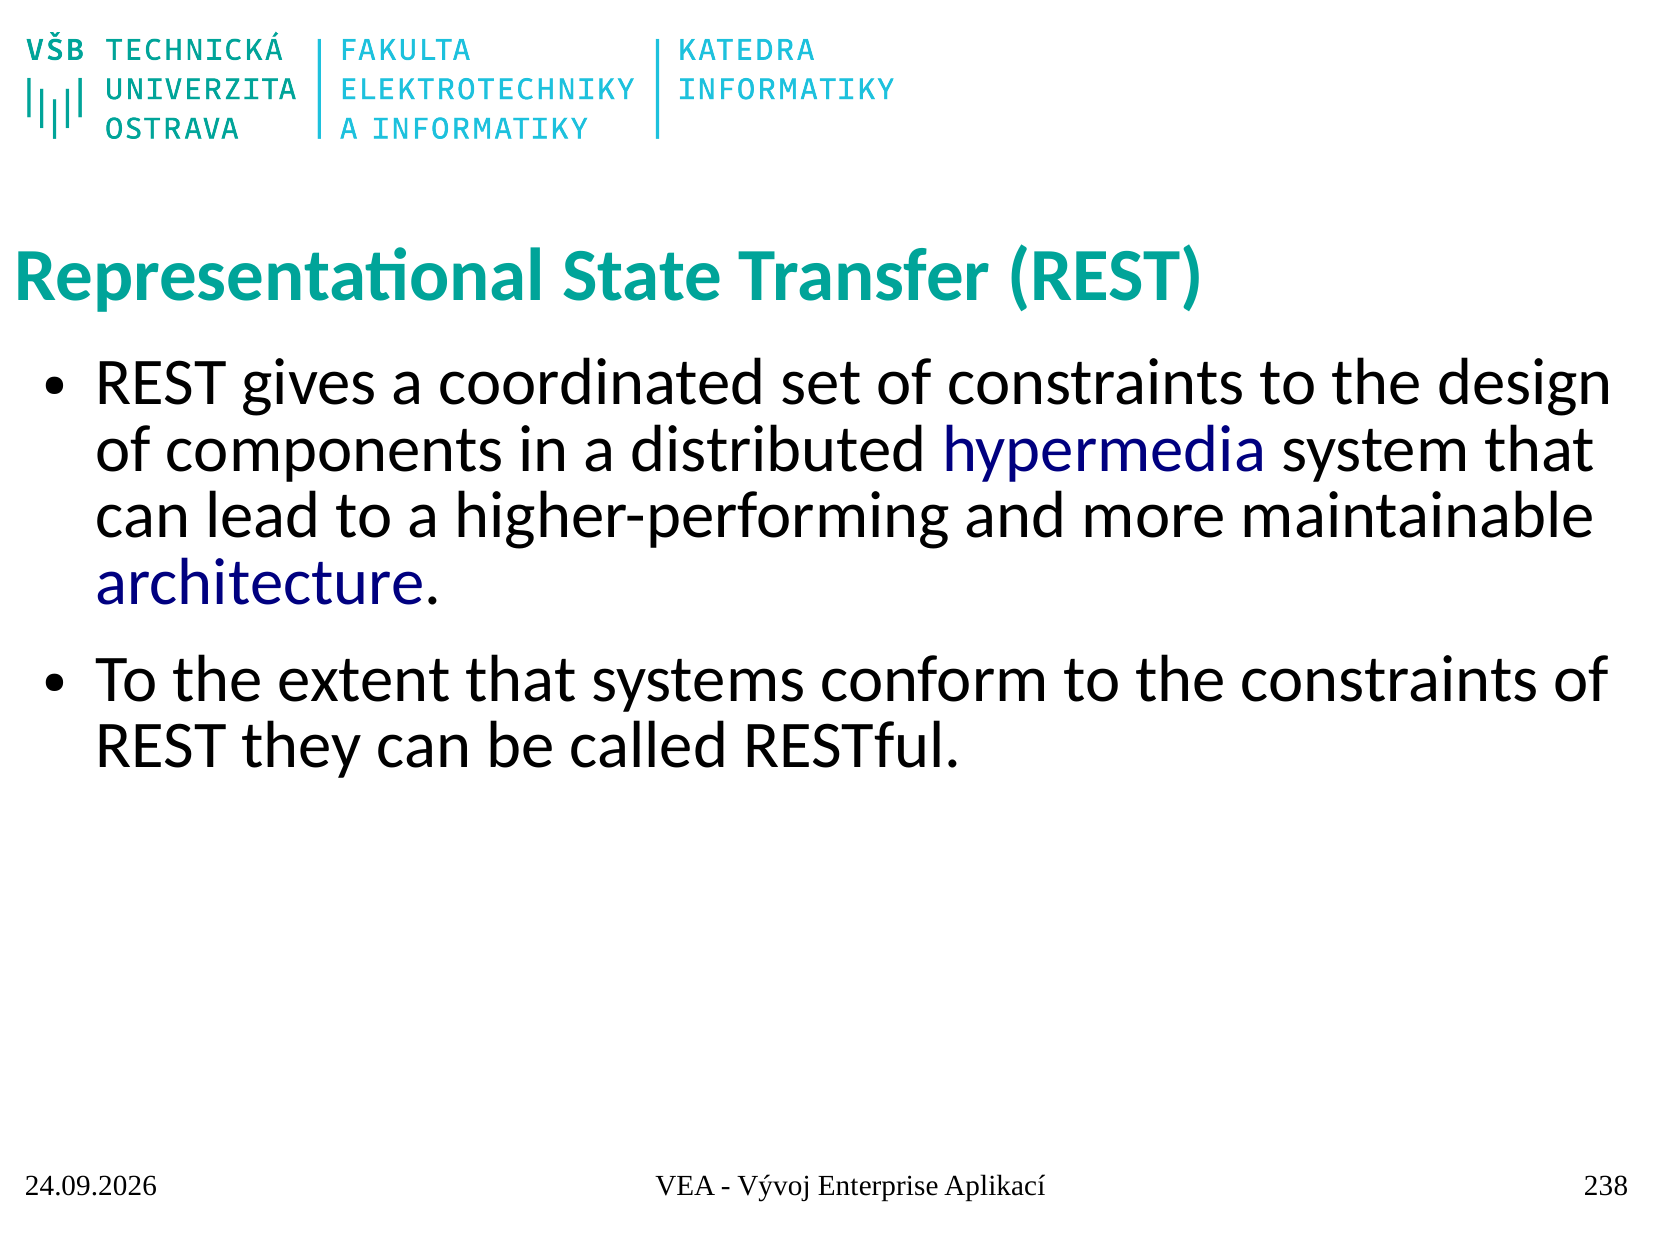

Representational State Transfer (REST)
# REST gives a coordinated set of constraints to the design of components in a distributed hypermedia system that can lead to a higher-performing and more maintainable architecture.
To the extent that systems conform to the constraints of REST they can be called RESTful.
VEA - Vývoj Enterprise Aplikací
238